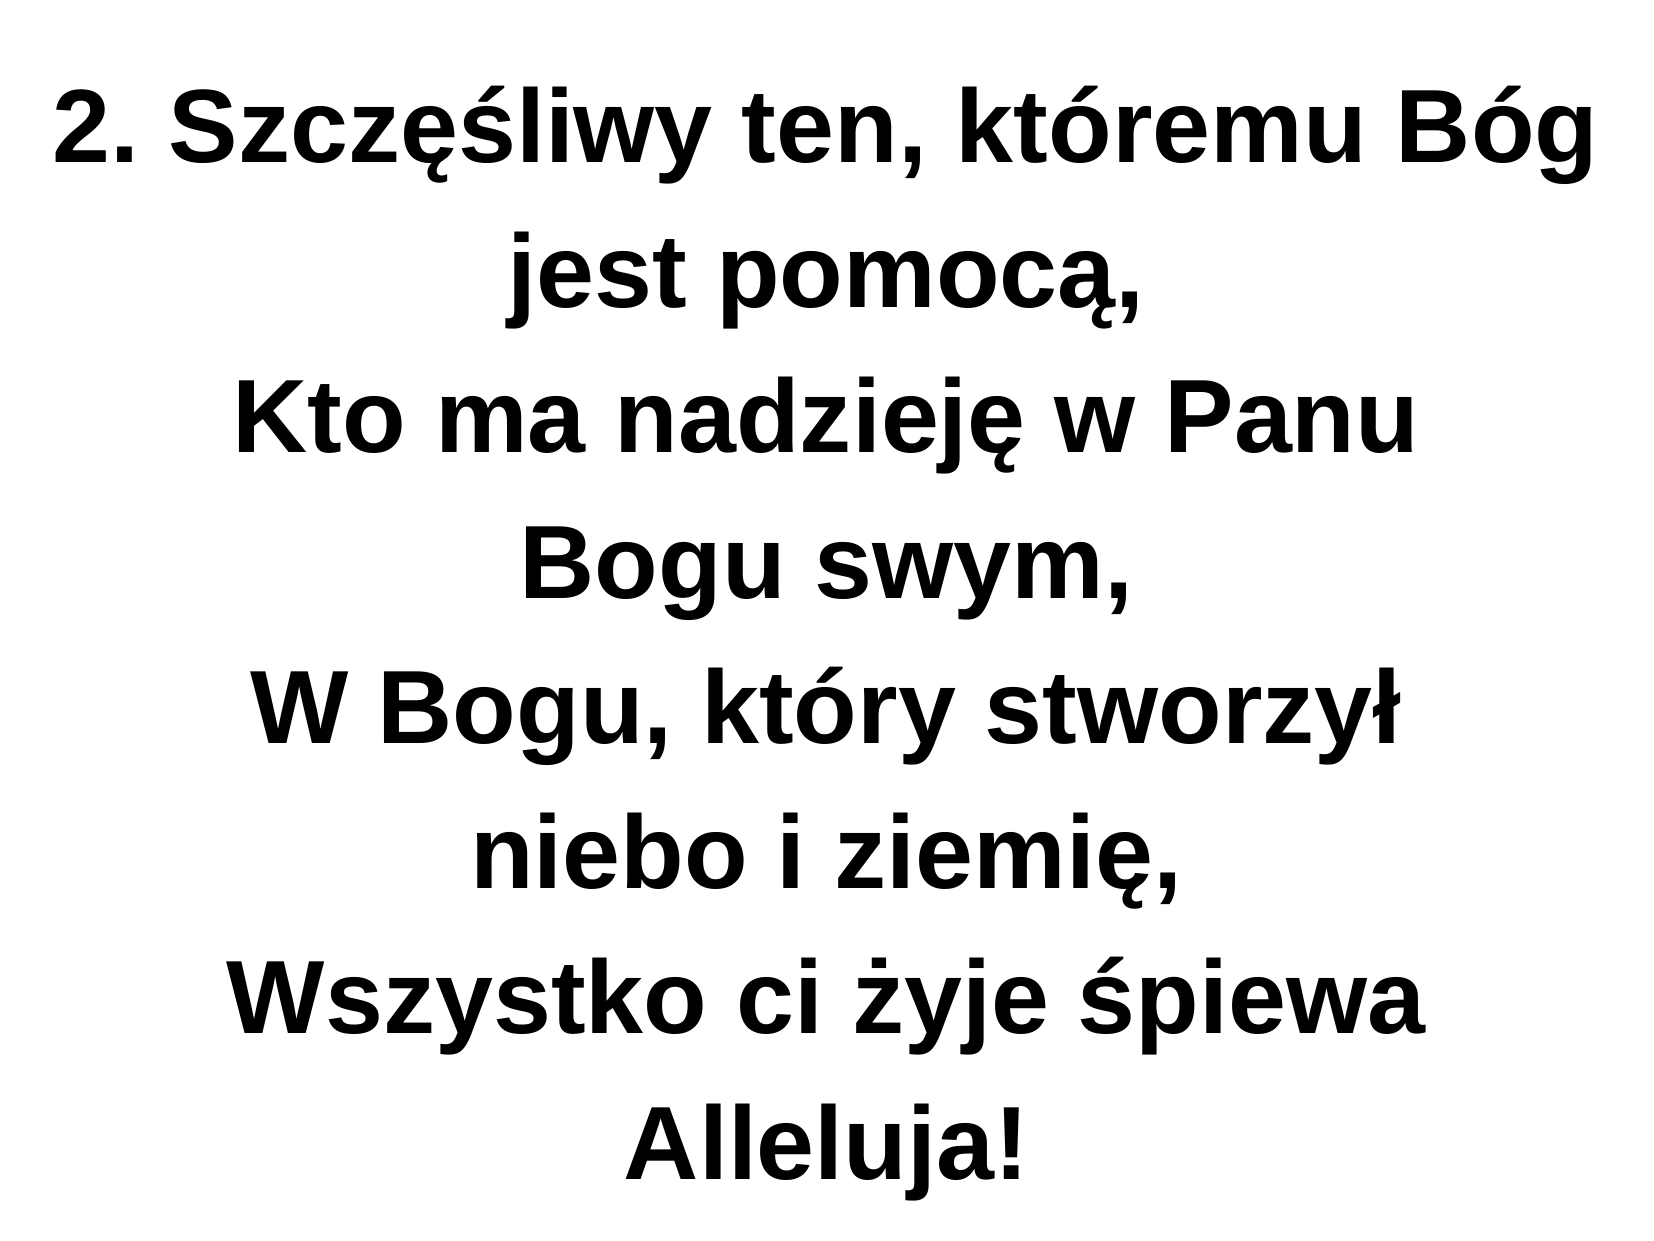

# 2. Szczęśliwy ten, któremu Bóg
jest pomocą,
Kto ma nadzieję w Panu
Bogu swym,
W Bogu, który stworzył
niebo i ziemię,
Wszystko ci żyje śpiewa
Alleluja!